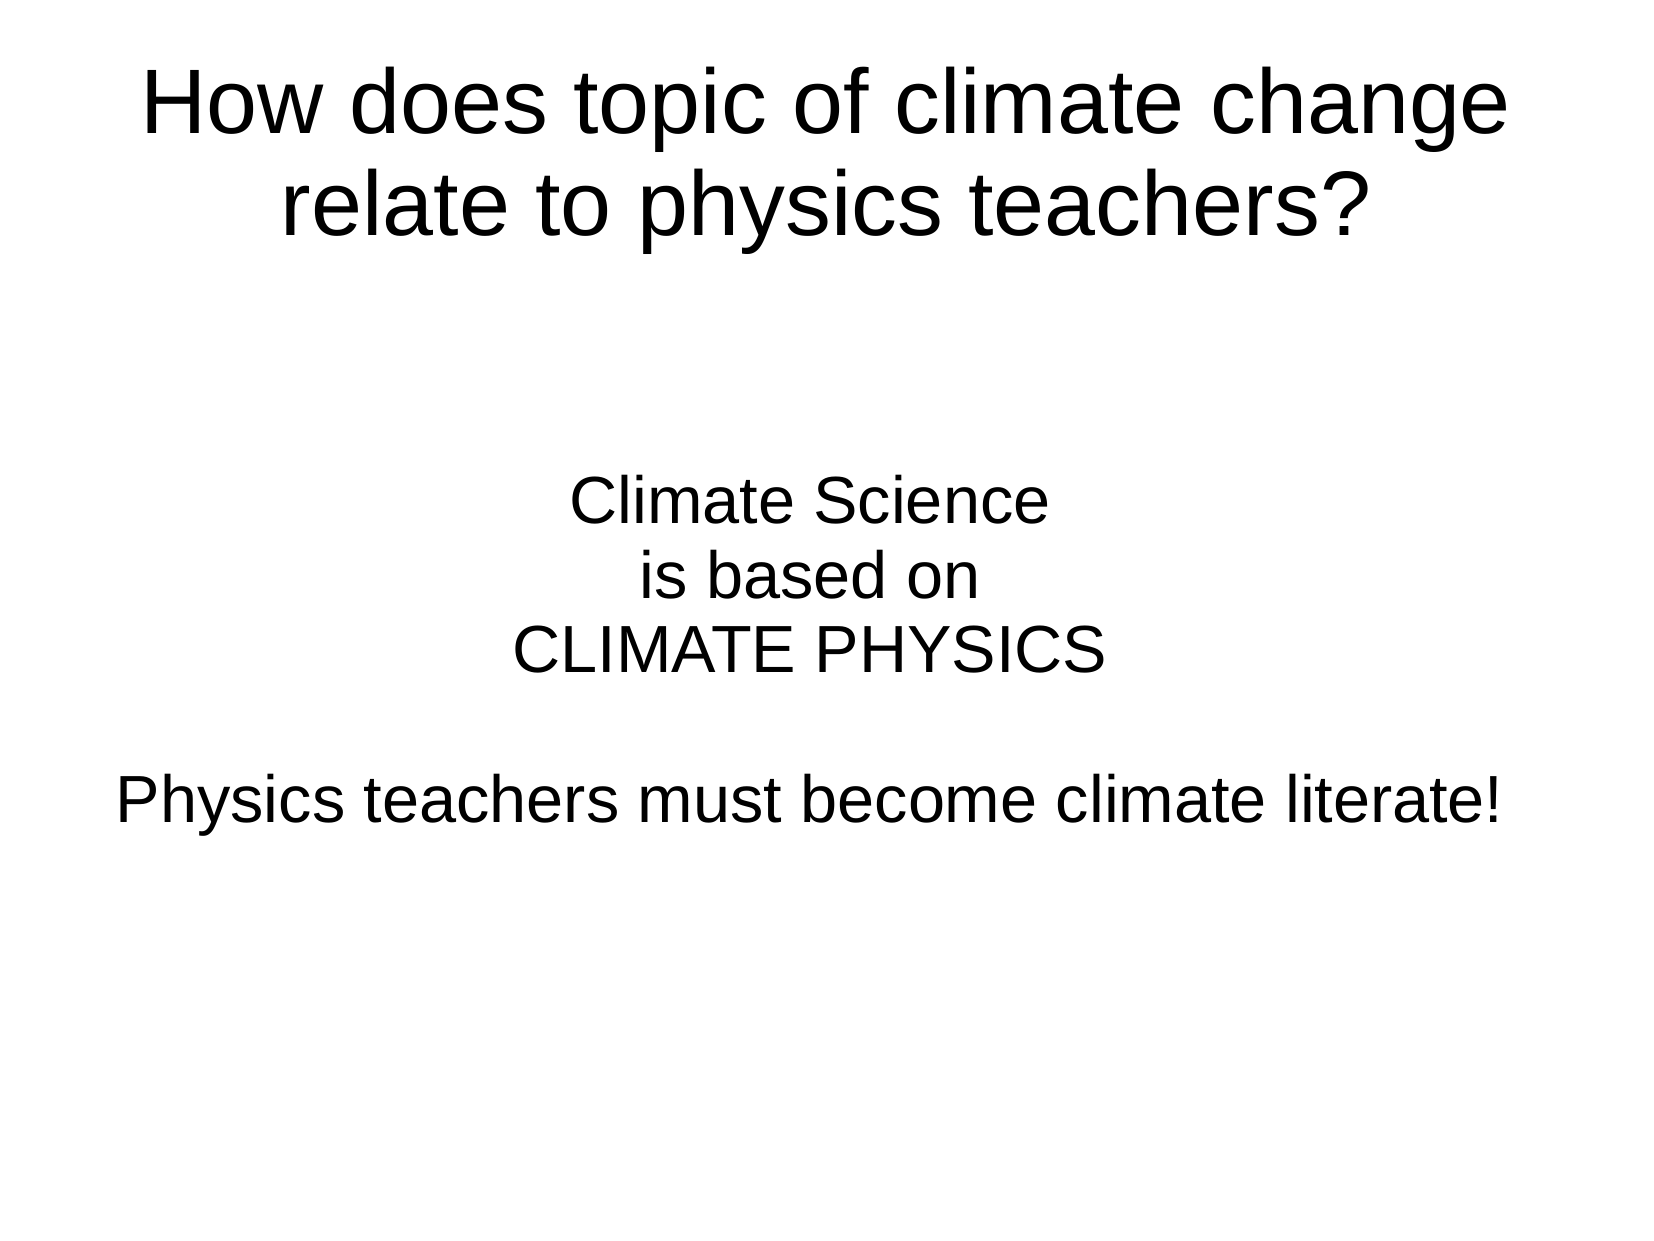

# How does topic of climate change relate to physics teachers?
Climate Science
is based on
CLIMATE PHYSICS
Physics teachers must become climate literate!